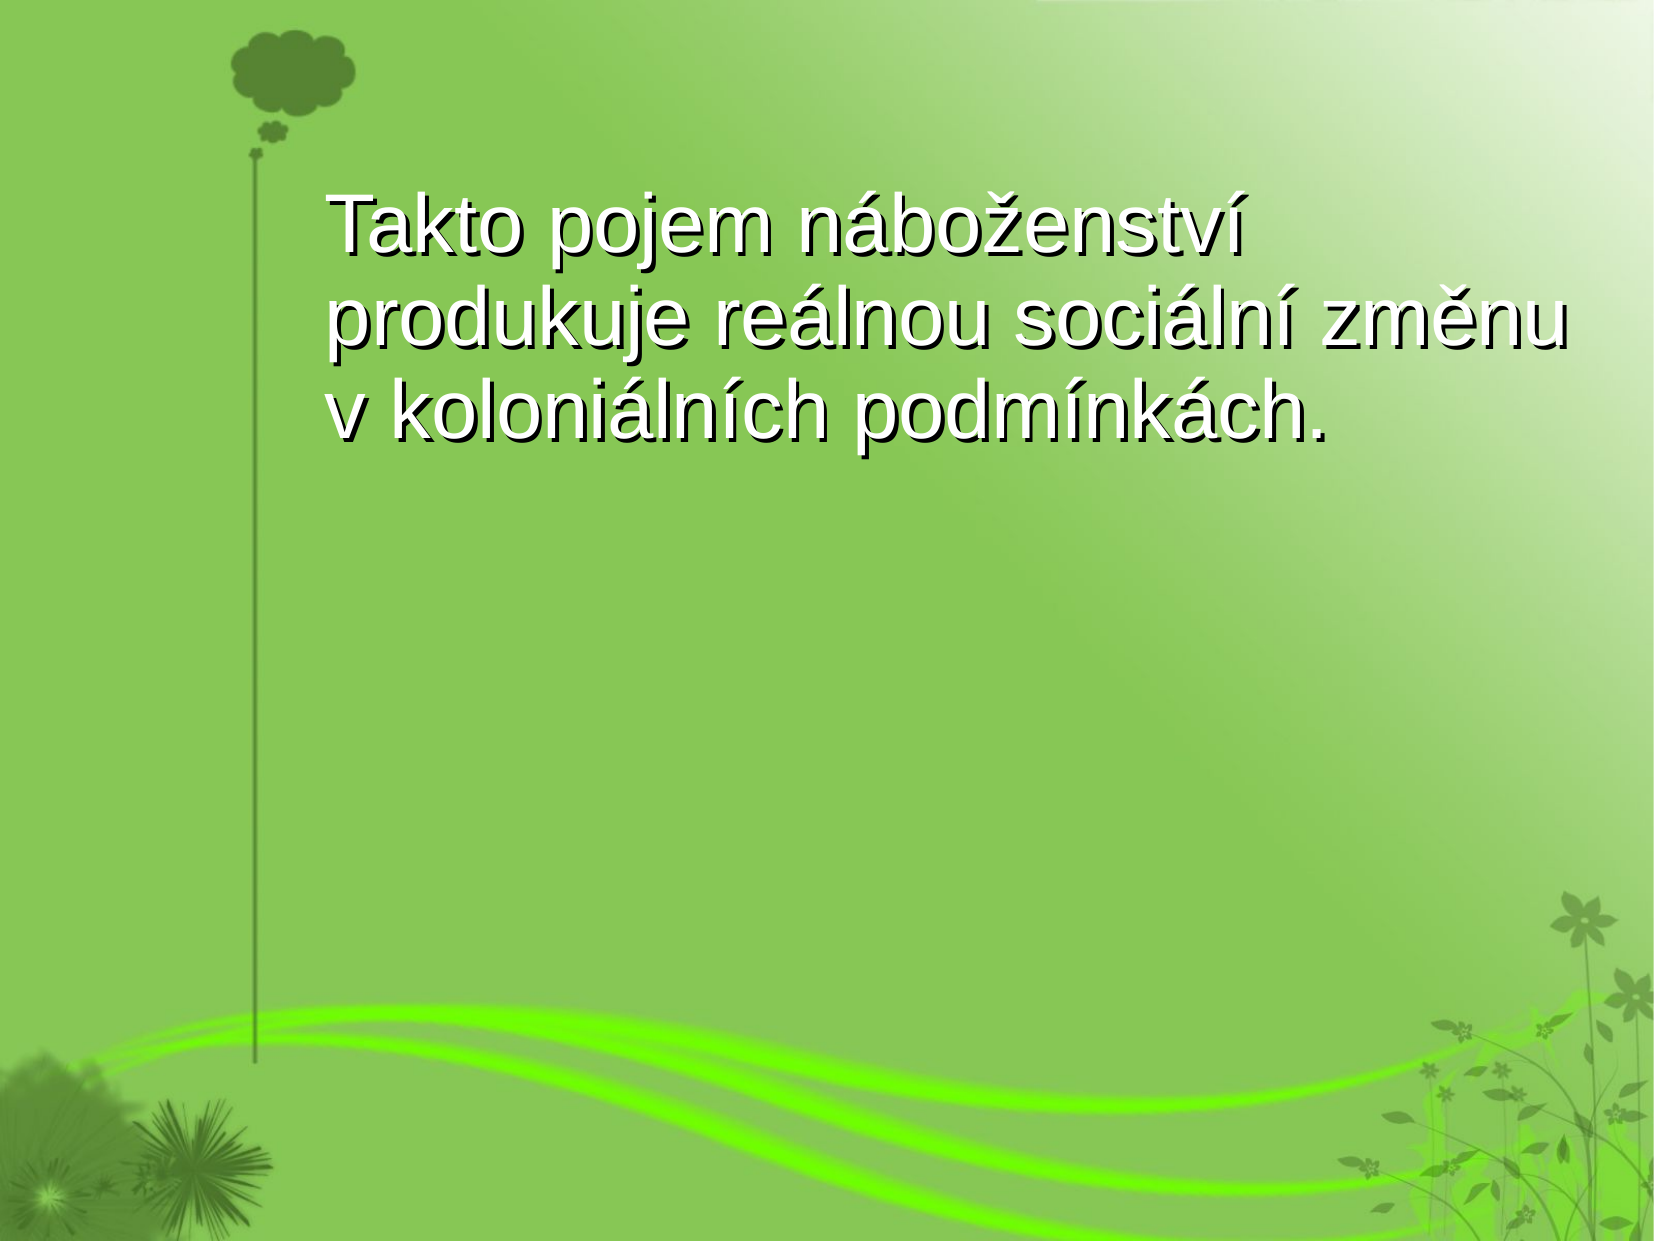

# Takto pojem náboženství produkuje reálnou sociální změnu v koloniálních podmínkách.